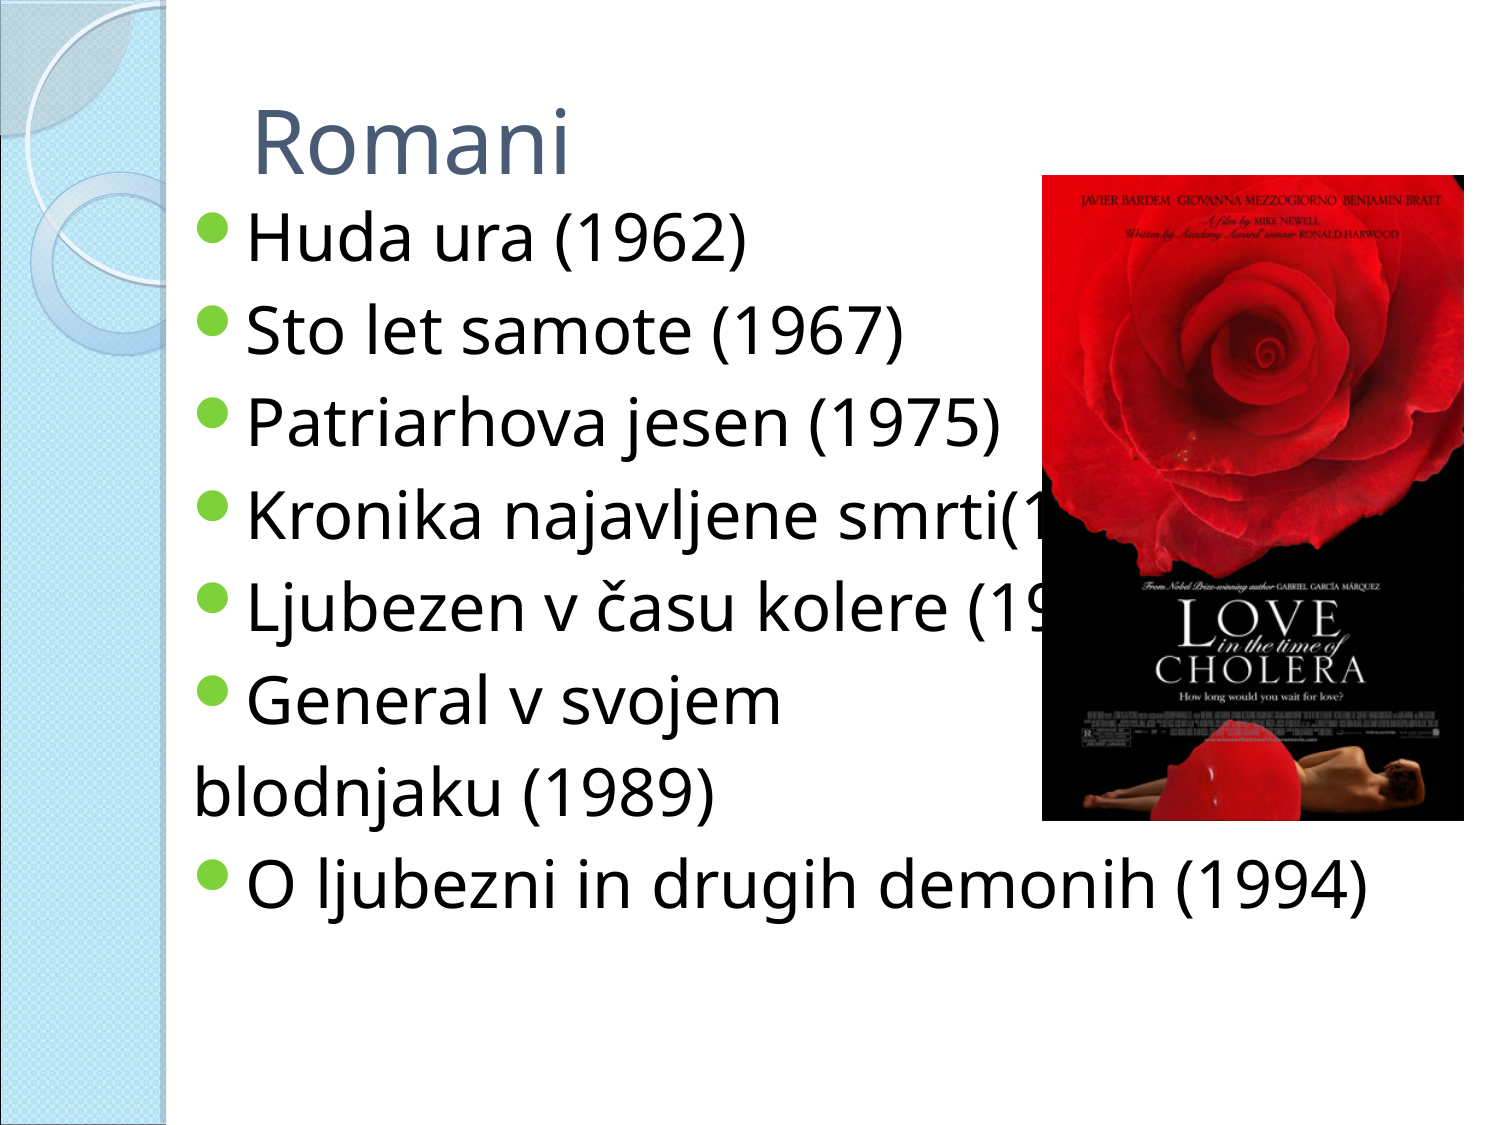

# Romani
Huda ura (1962)
Sto let samote (1967)
Patriarhova jesen (1975)
Kronika najavljene smrti(1981)
Ljubezen v času kolere (1985)
General v svojem
blodnjaku (1989)
O ljubezni in drugih demonih (1994)